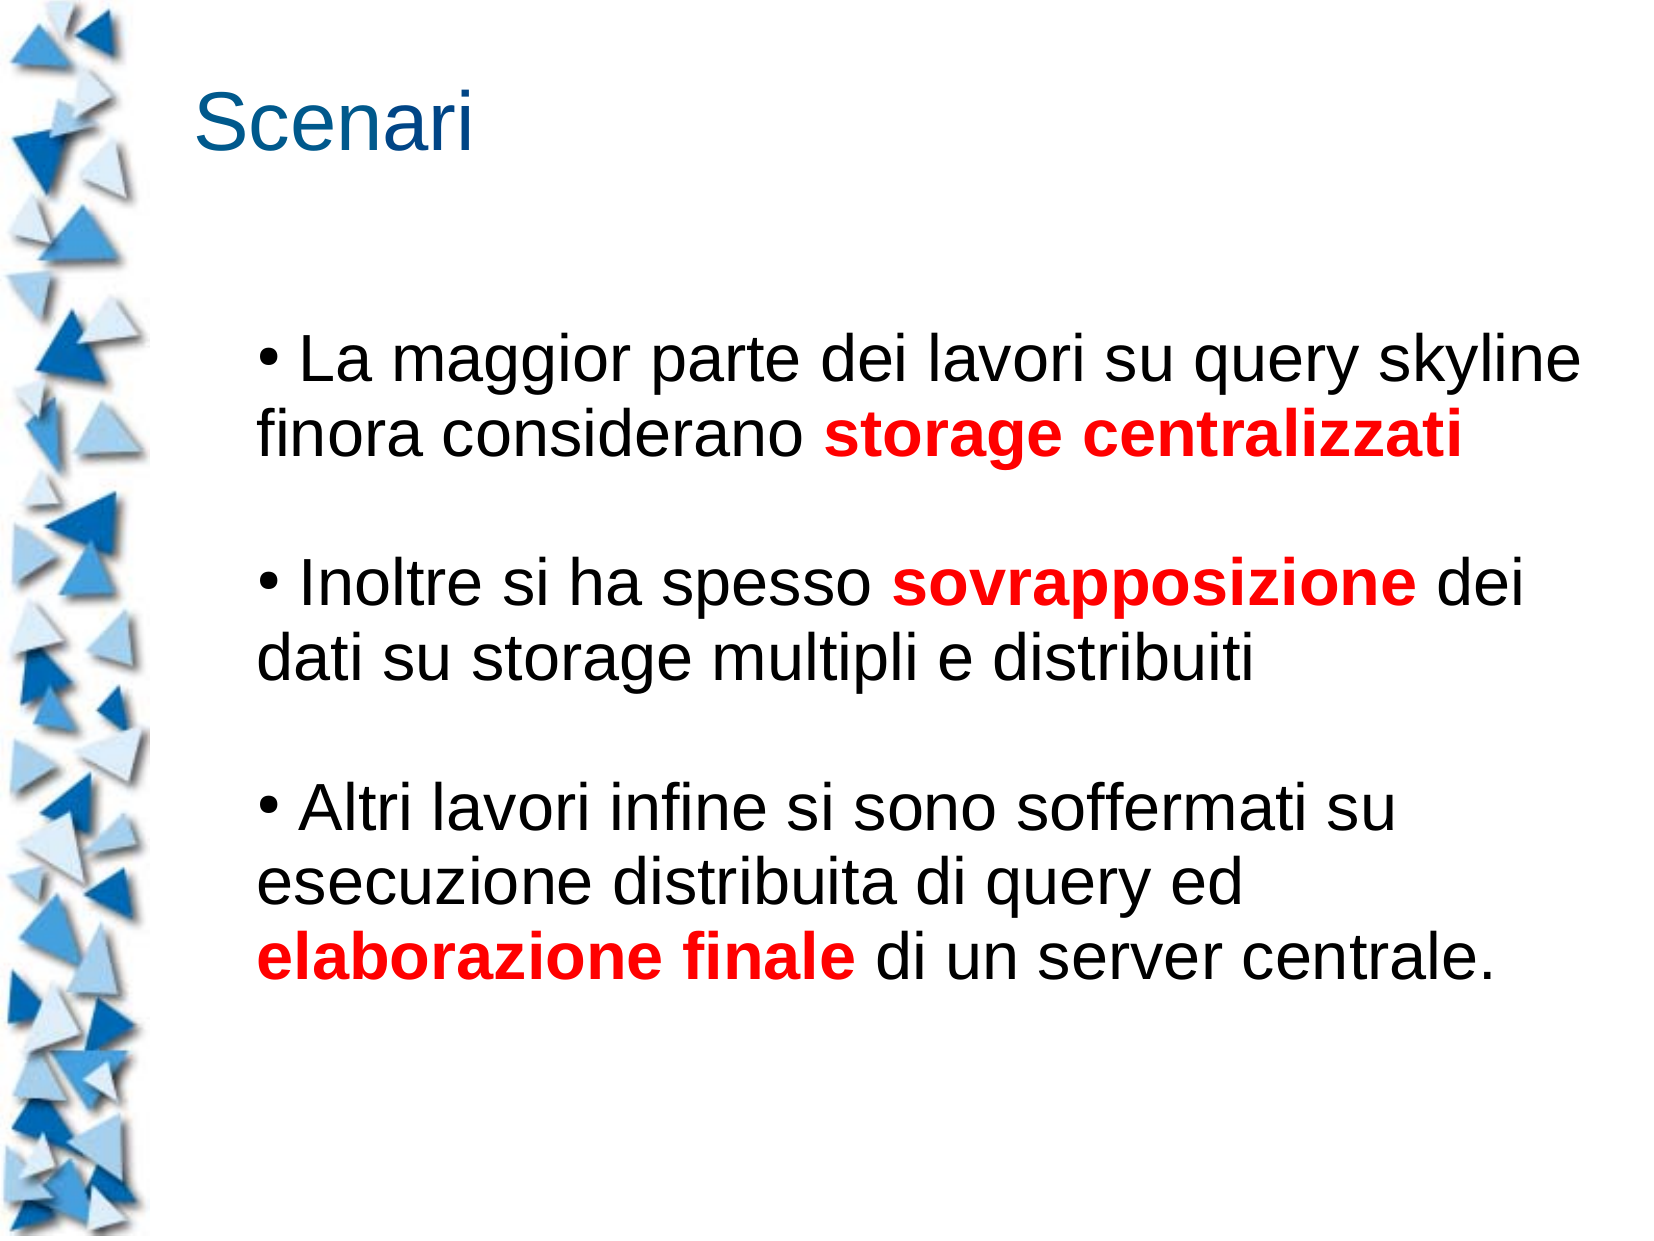

# Scenari
 La maggior parte dei lavori su query skyline finora considerano storage centralizzati
 Inoltre si ha spesso sovrapposizione dei dati su storage multipli e distribuiti
 Altri lavori infine si sono soffermati su esecuzione distribuita di query ed elaborazione finale di un server centrale.